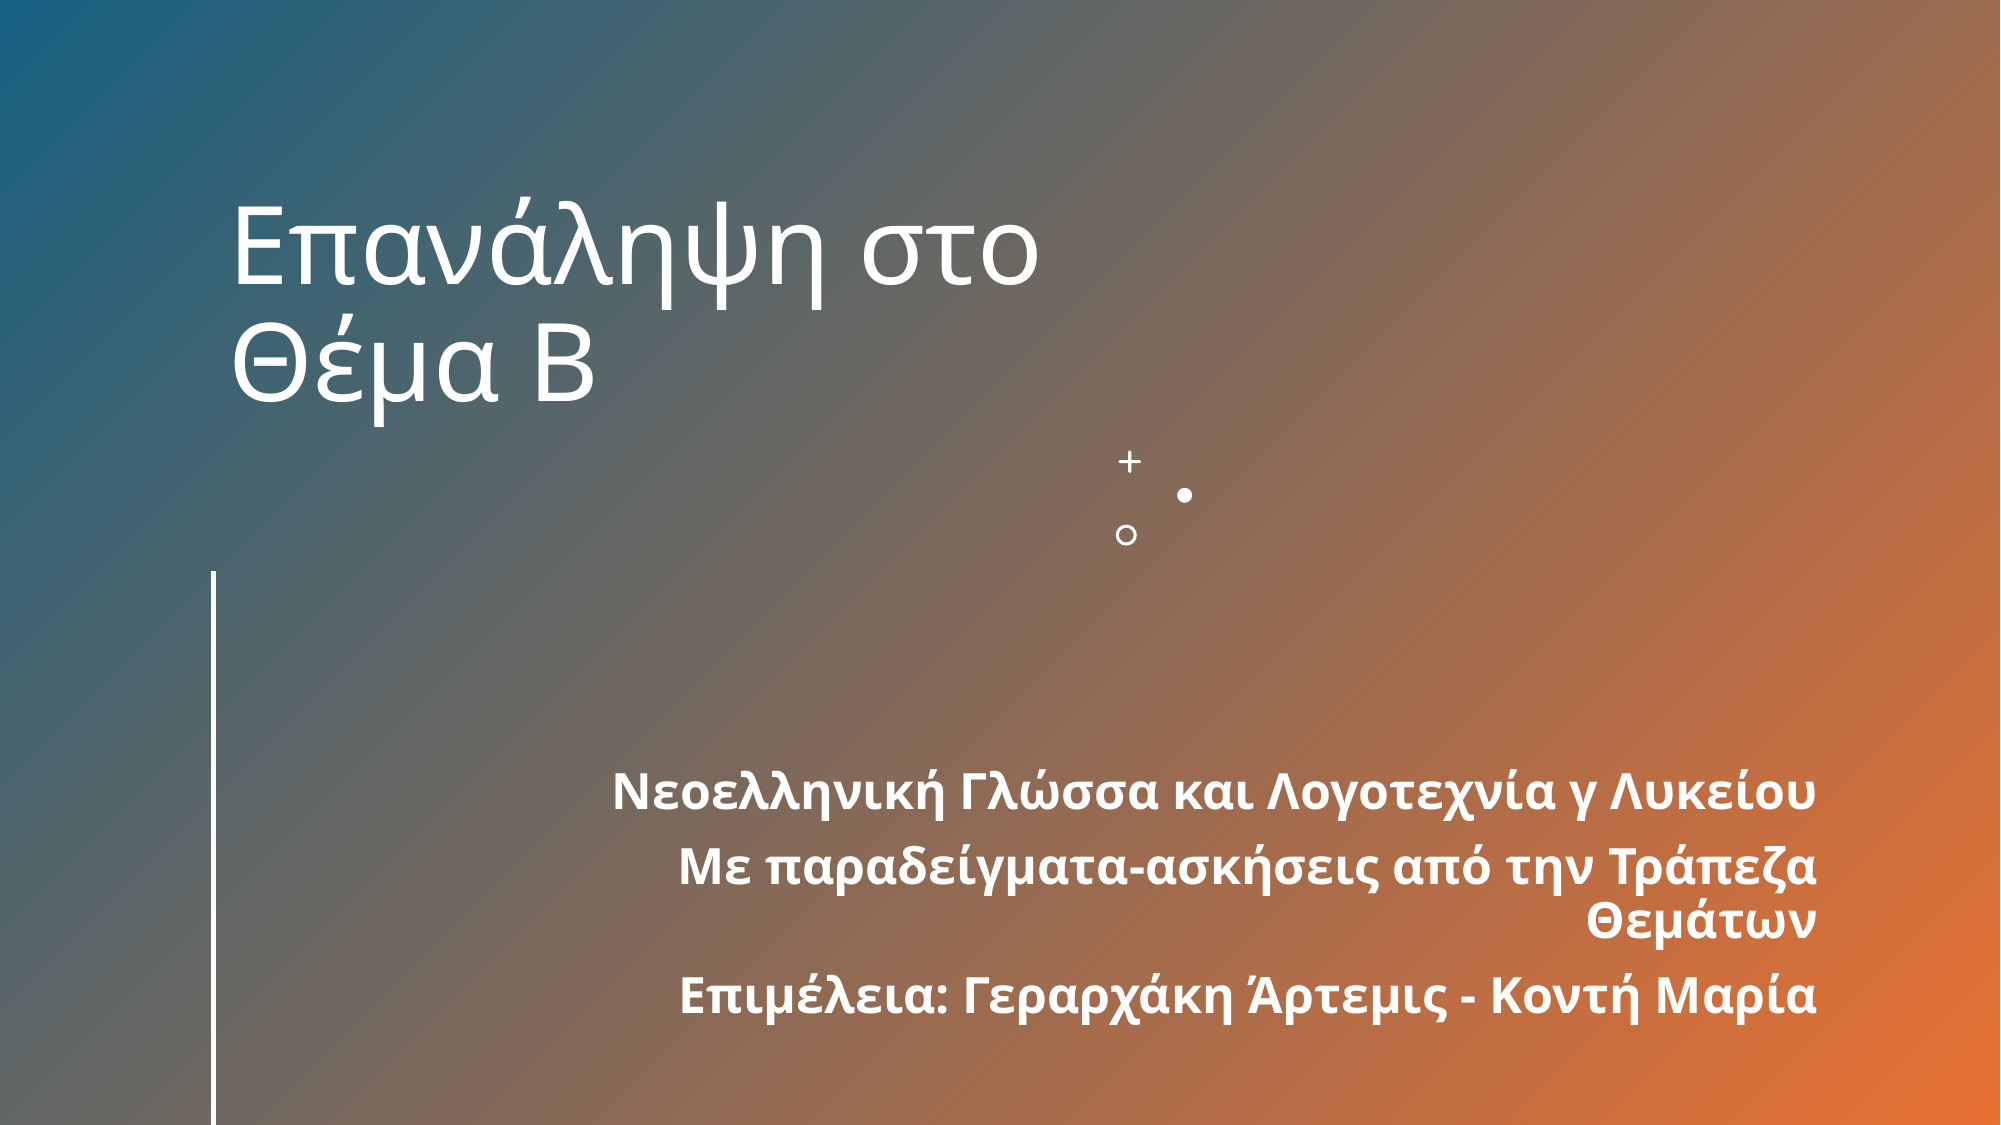

# Επανάληψη στο Θέμα Β
Νεοελληνική Γλώσσα και Λογοτεχνία γ Λυκείου
Με παραδείγματα-ασκήσεις από την Τράπεζα Θεμάτων
Επιμέλεια: Γεραρχάκη Άρτεμις - Κοντή Μαρία